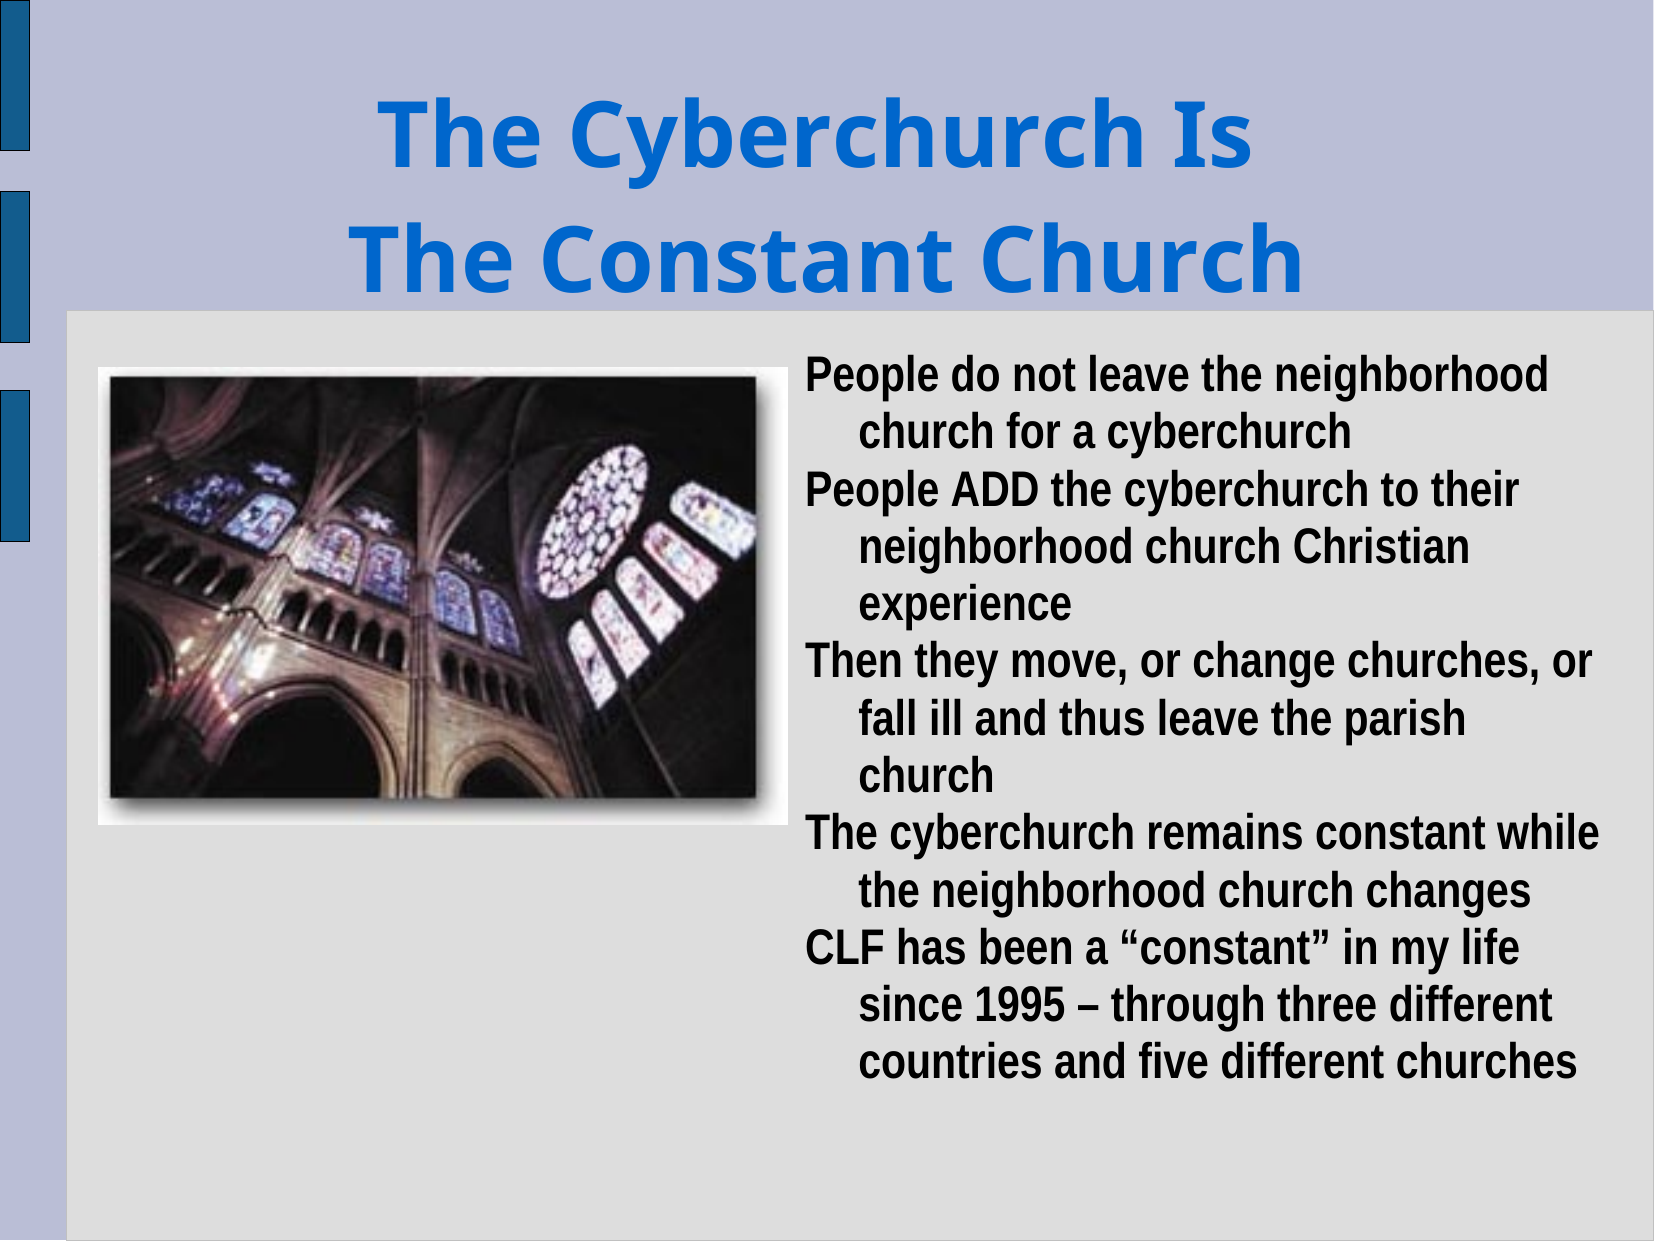

# The Cyberchurch Is The Constant Church
People do not leave the neighborhood church for a cyberchurch
People ADD the cyberchurch to their neighborhood church Christian experience
Then they move, or change churches, or fall ill and thus leave the parish church
The cyberchurch remains constant while the neighborhood church changes
CLF has been a “constant” in my life since 1995 – through three different countries and five different churches